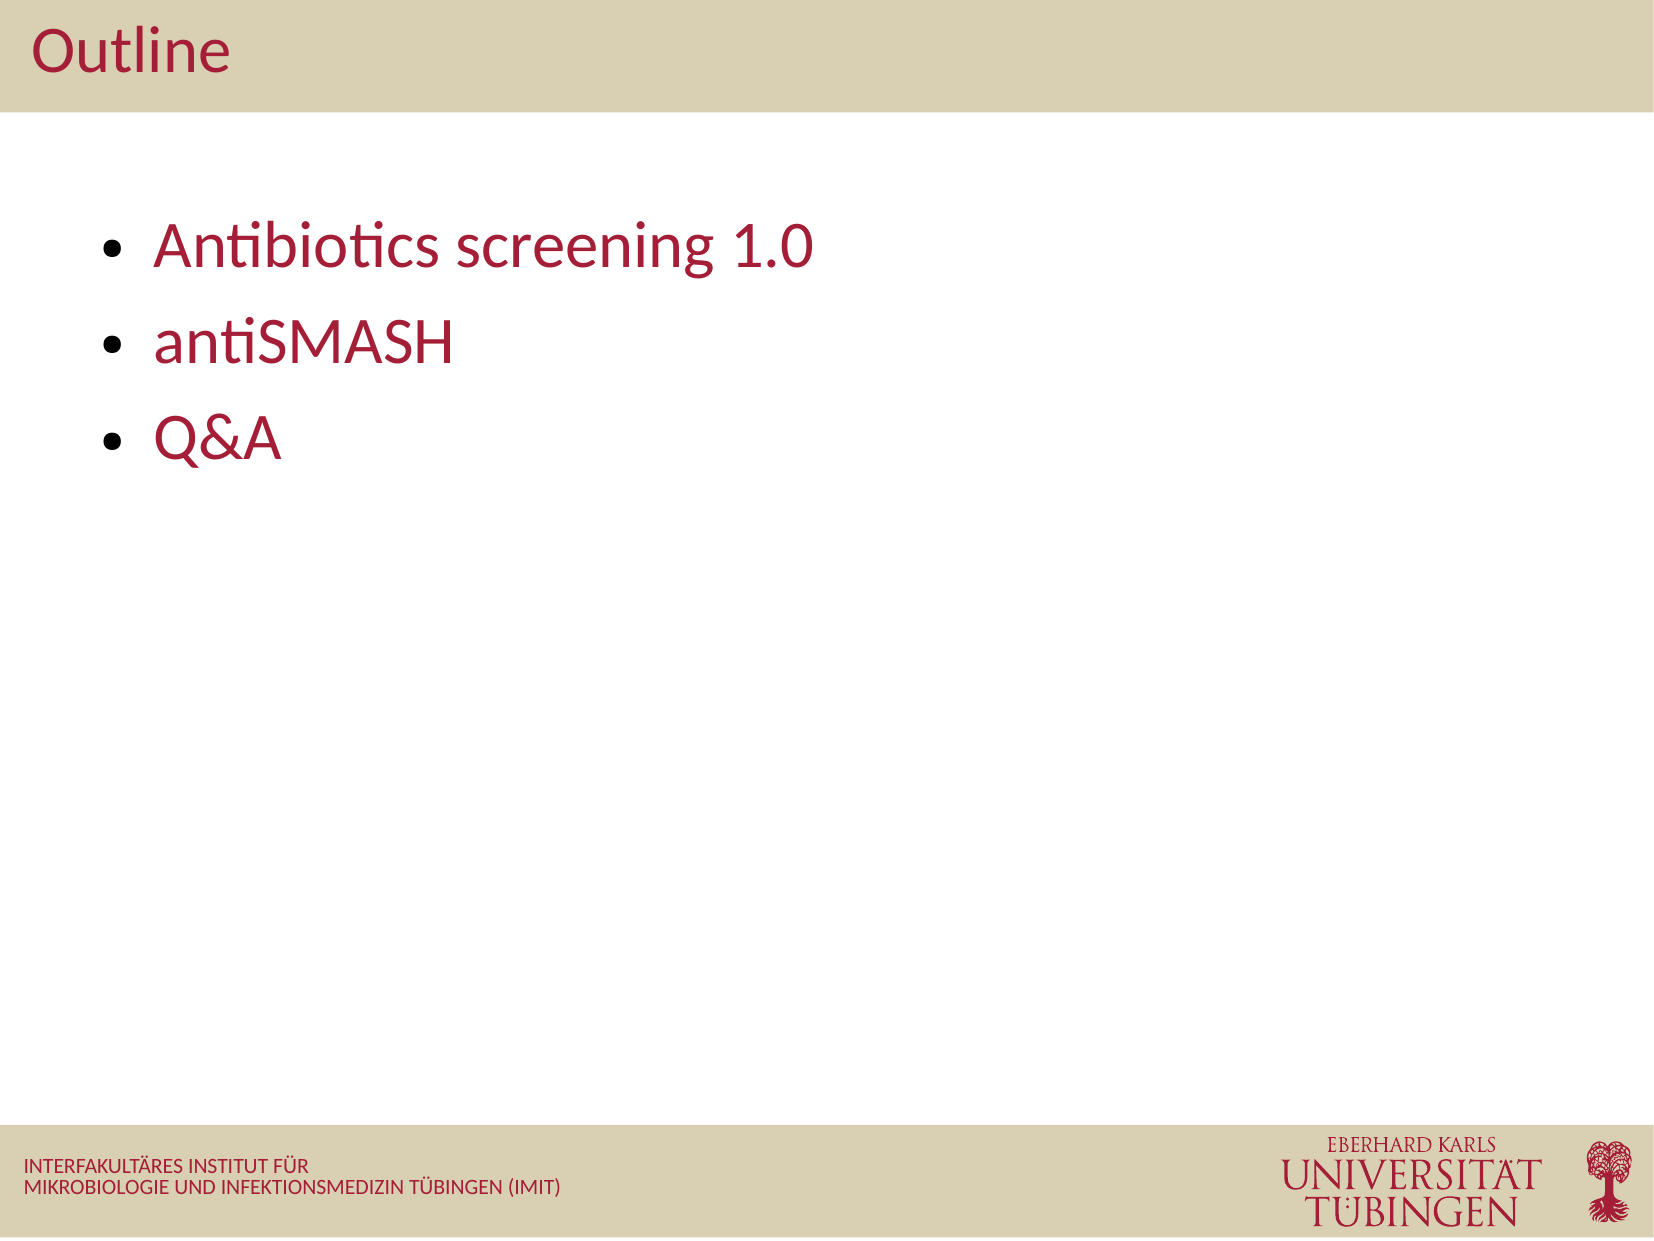

# Outline
Antibiotics screening 1.0
antiSMASH
Q&A